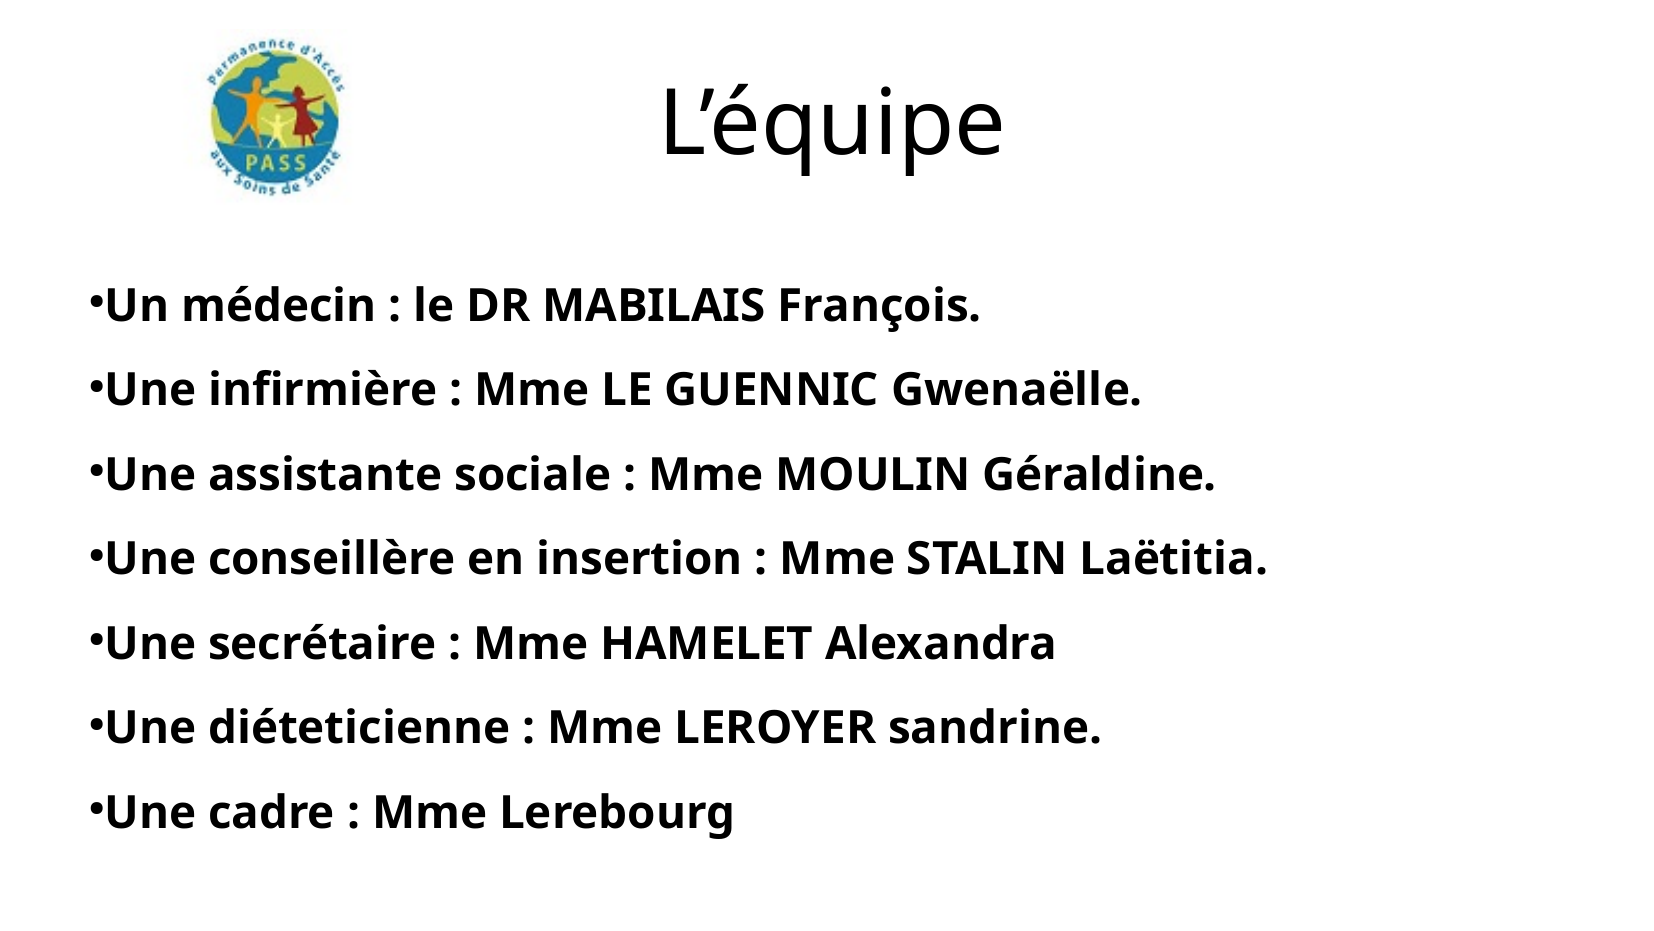

# L’équipe
Un médecin : le DR MABILAIS François.
Une infirmière : Mme LE GUENNIC Gwenaëlle.
Une assistante sociale : Mme MOULIN Géraldine.
Une conseillère en insertion : Mme STALIN Laëtitia.
Une secrétaire : Mme HAMELET Alexandra
Une diéteticienne : Mme LEROYER sandrine.
Une cadre : Mme Lerebourg